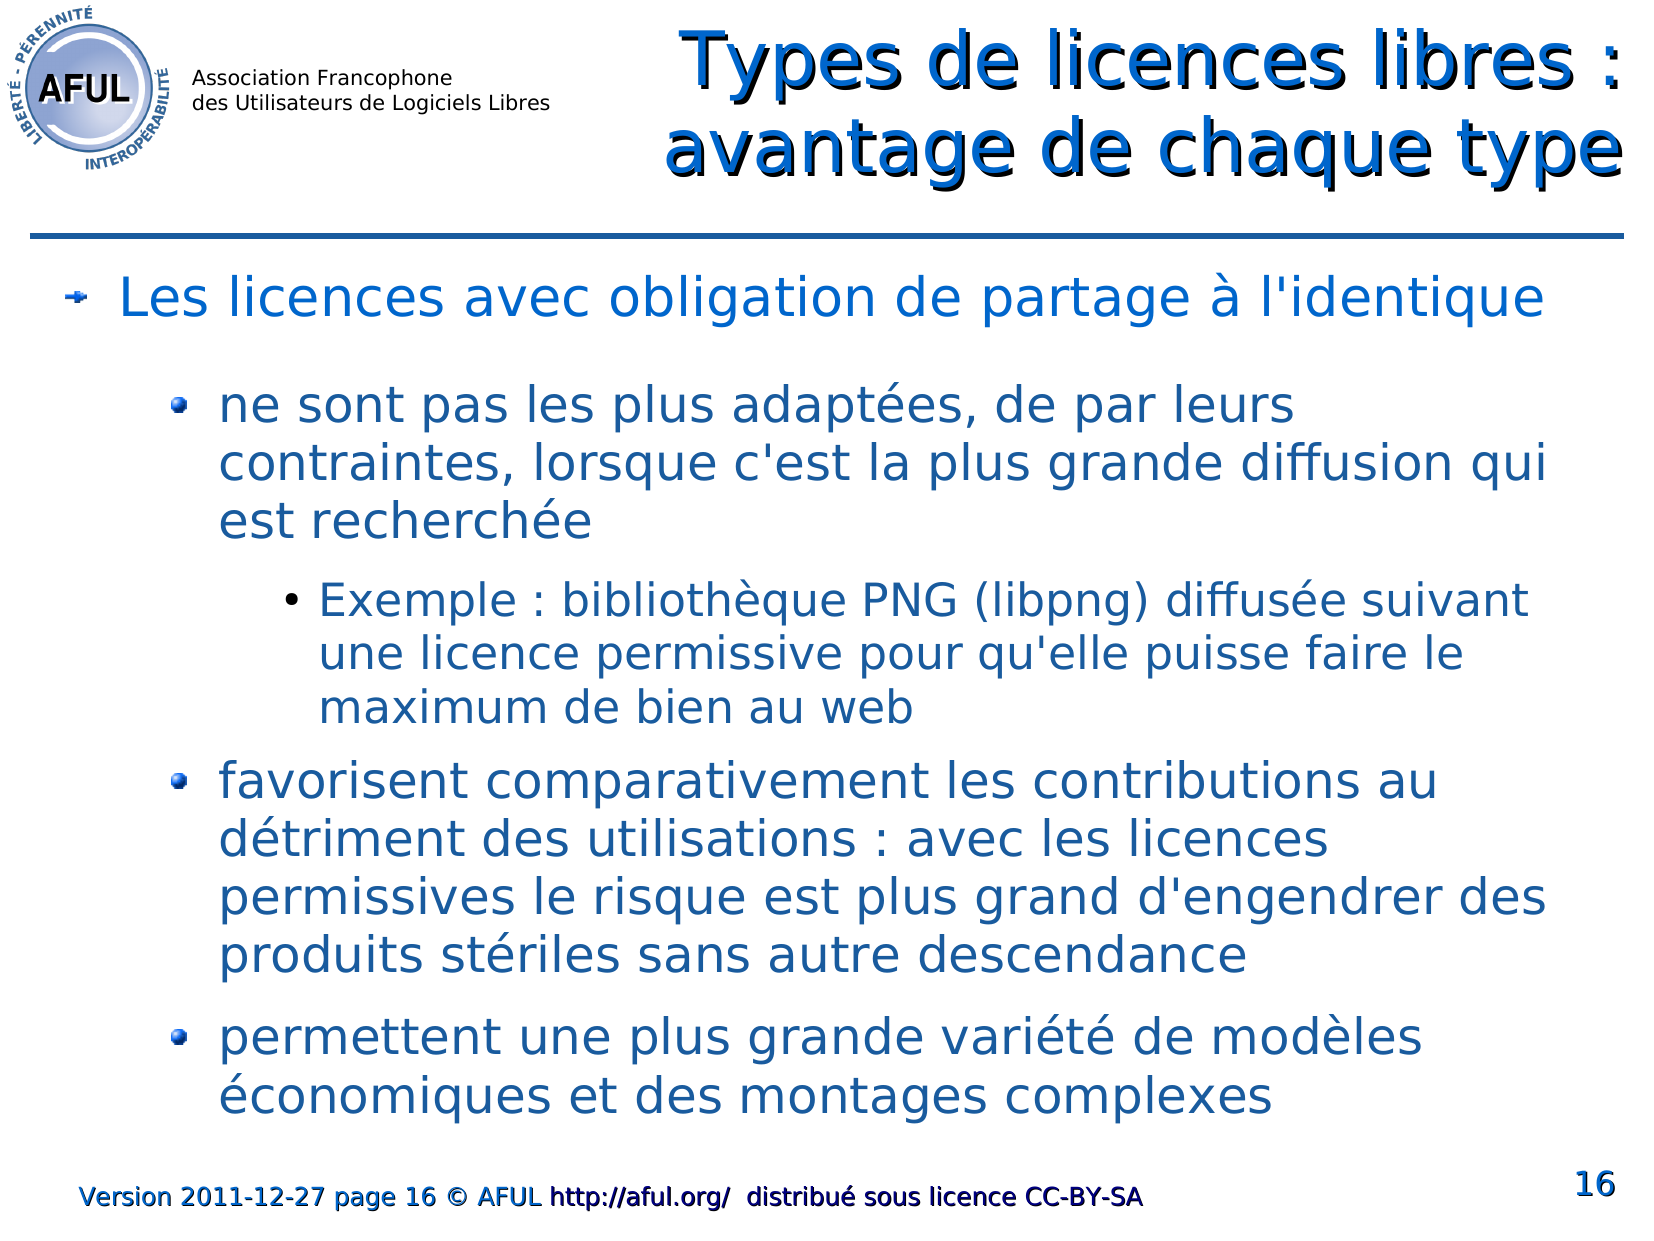

# Types de licences libres : avantage de chaque type
Les licences avec obligation de partage à l'identique
ne sont pas les plus adaptées, de par leurs contraintes, lorsque c'est la plus grande diffusion qui est recherchée
Exemple : bibliothèque PNG (libpng) diffusée suivant une licence permissive pour qu'elle puisse faire le maximum de bien au web
favorisent comparativement les contributions au détriment des utilisations : avec les licences permissives le risque est plus grand d'engendrer des produits stériles sans autre descendance
permettent une plus grande variété de modèles économiques et des montages complexes